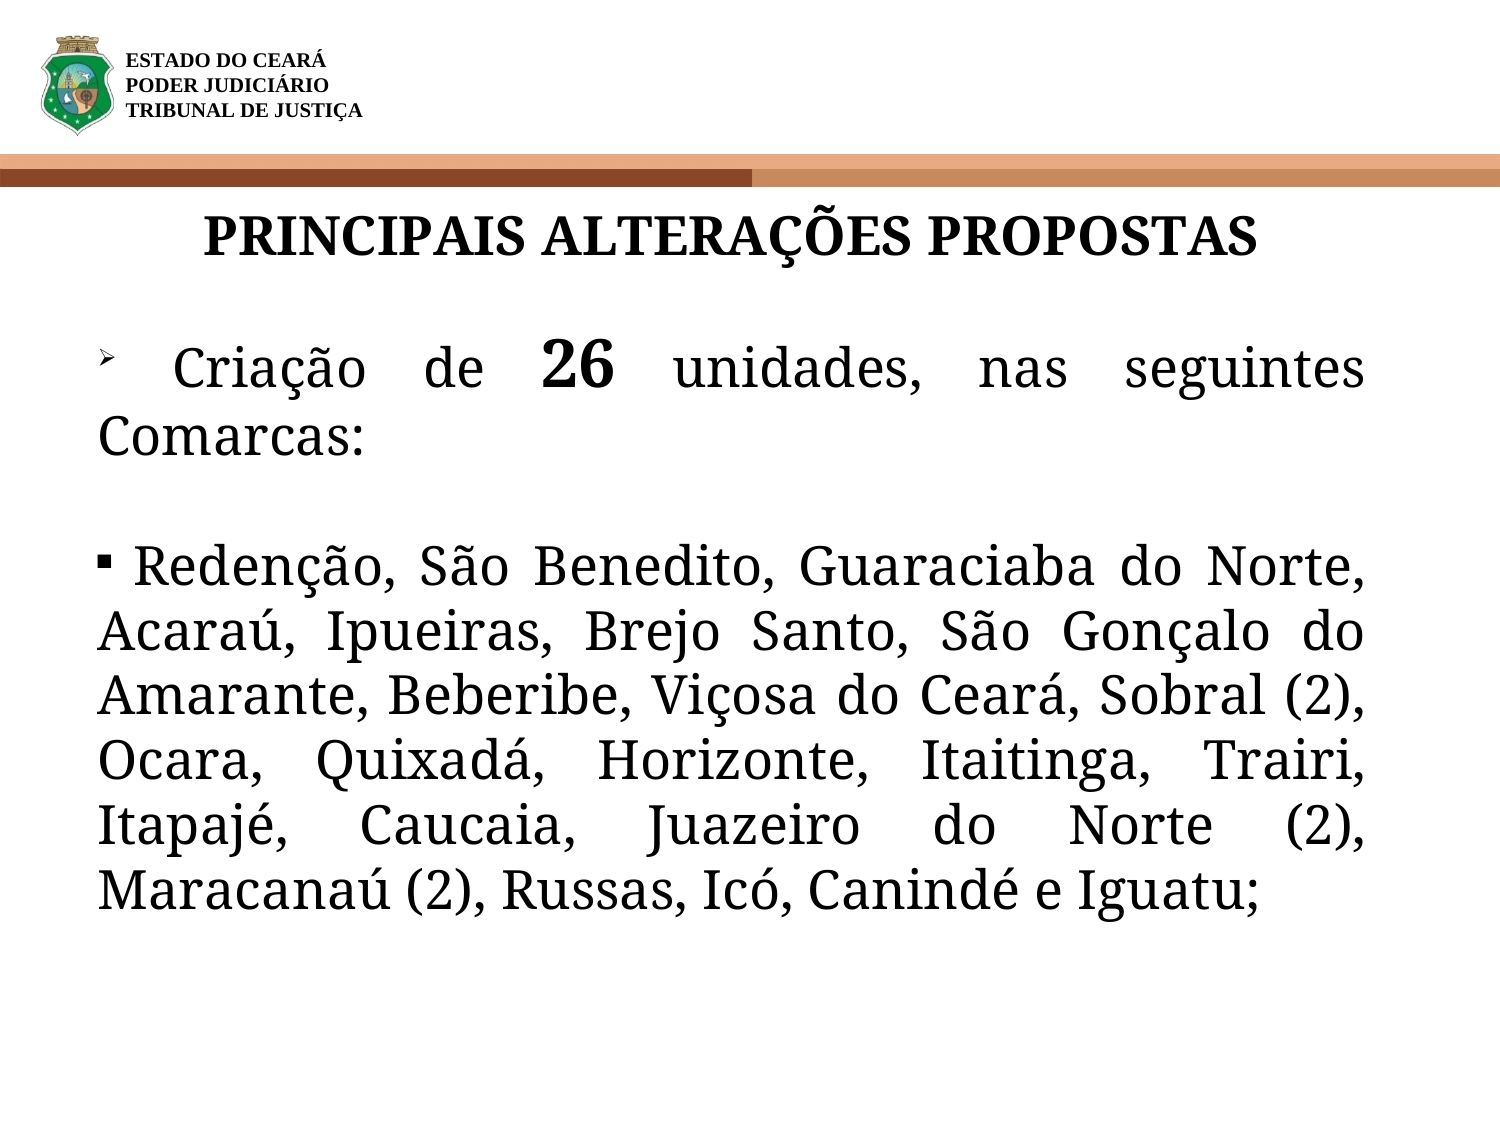

PRINCIPAIS ALTERAÇÕES PROPOSTAS
 Criação de 26 unidades, nas seguintes Comarcas:
 Redenção, São Benedito, Guaraciaba do Norte, Acaraú, Ipueiras, Brejo Santo, São Gonçalo do Amarante, Beberibe, Viçosa do Ceará, Sobral (2), Ocara, Quixadá, Horizonte, Itaitinga, Trairi, Itapajé, Caucaia, Juazeiro do Norte (2), Maracanaú (2), Russas, Icó, Canindé e Iguatu;